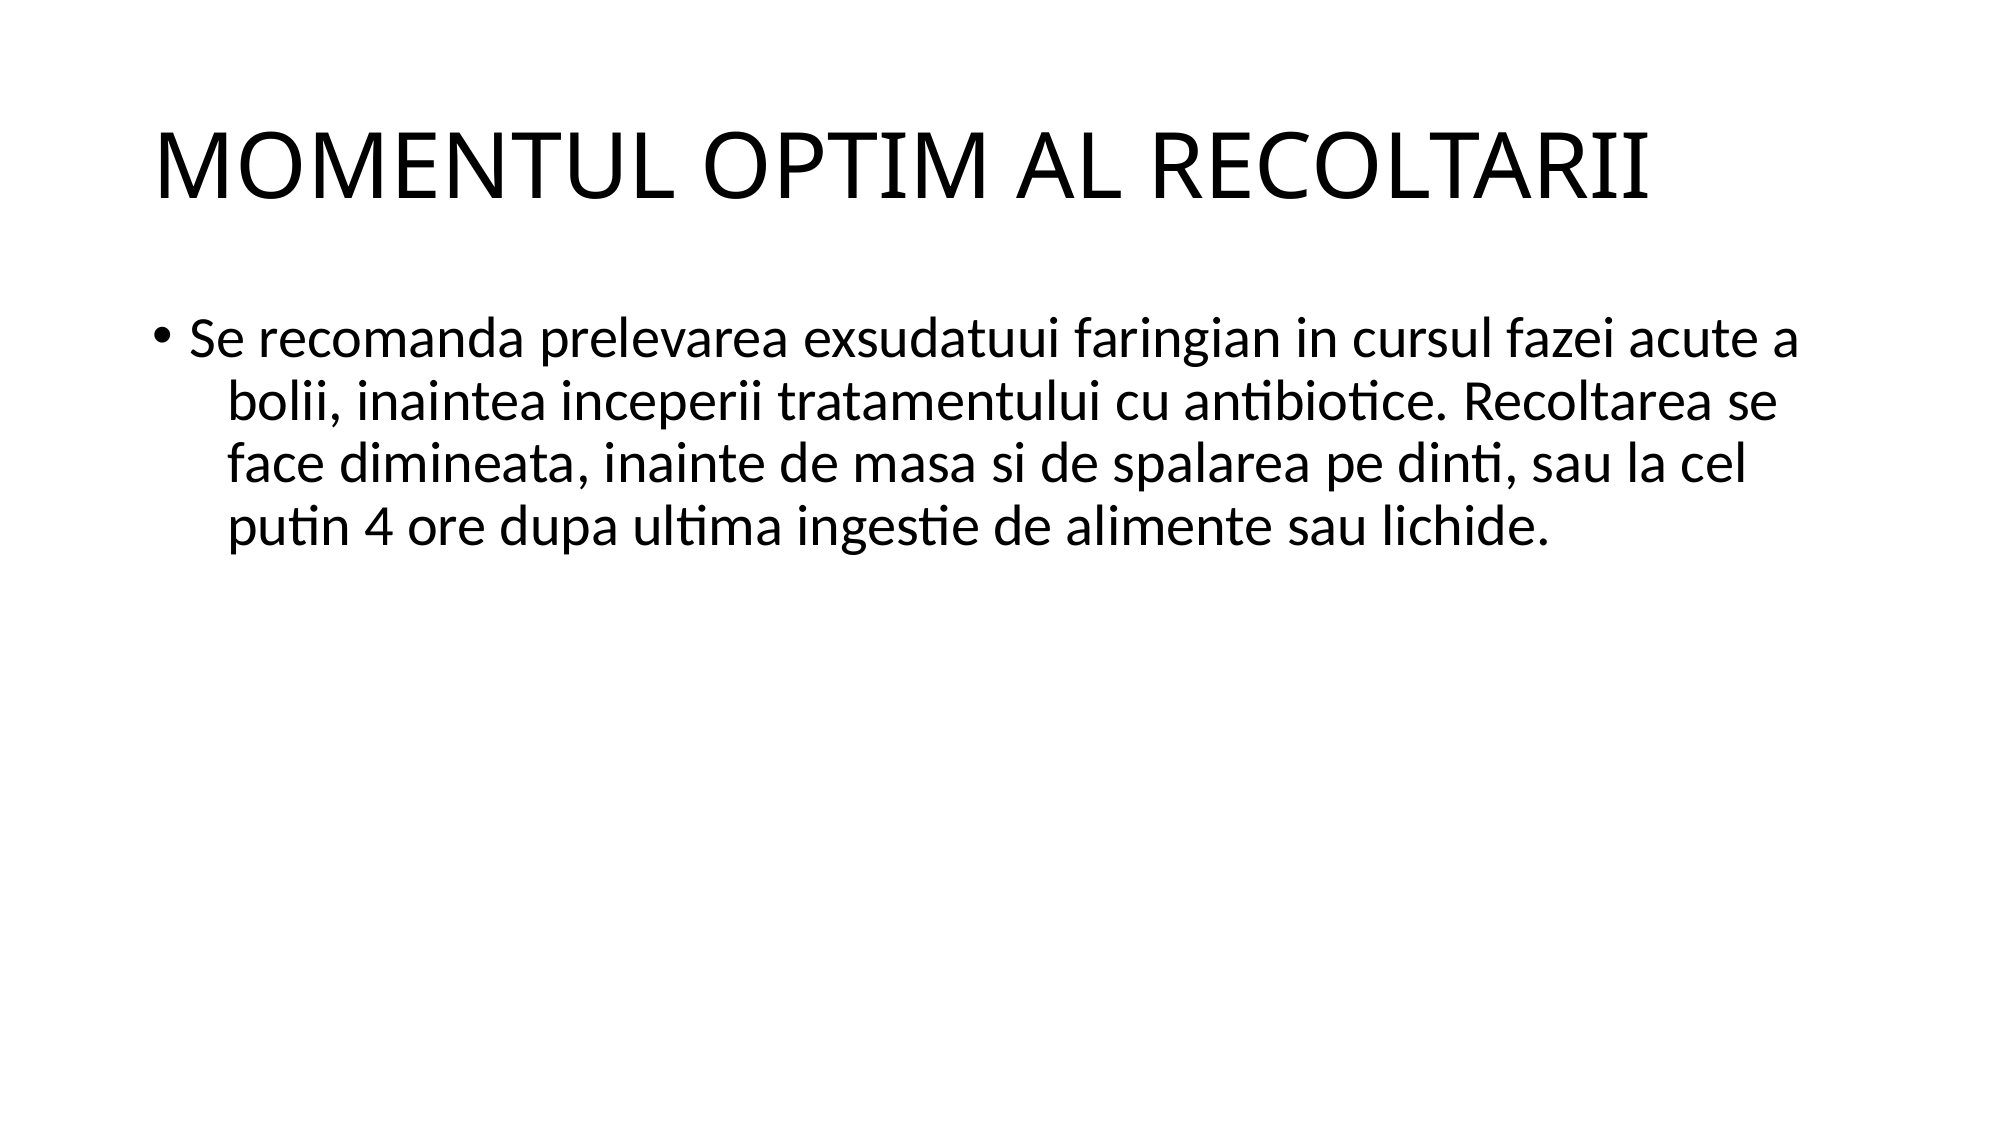

# MOMENTUL OPTIM AL RECOLTARII
Se recomanda prelevarea exsudatuui faringian in cursul fazei acute a bolii, inaintea inceperii tratamentului cu antibiotice. Recoltarea se face dimineata, inainte de masa si de spalarea pe dinti, sau la cel putin 4 ore dupa ultima ingestie de alimente sau lichide.